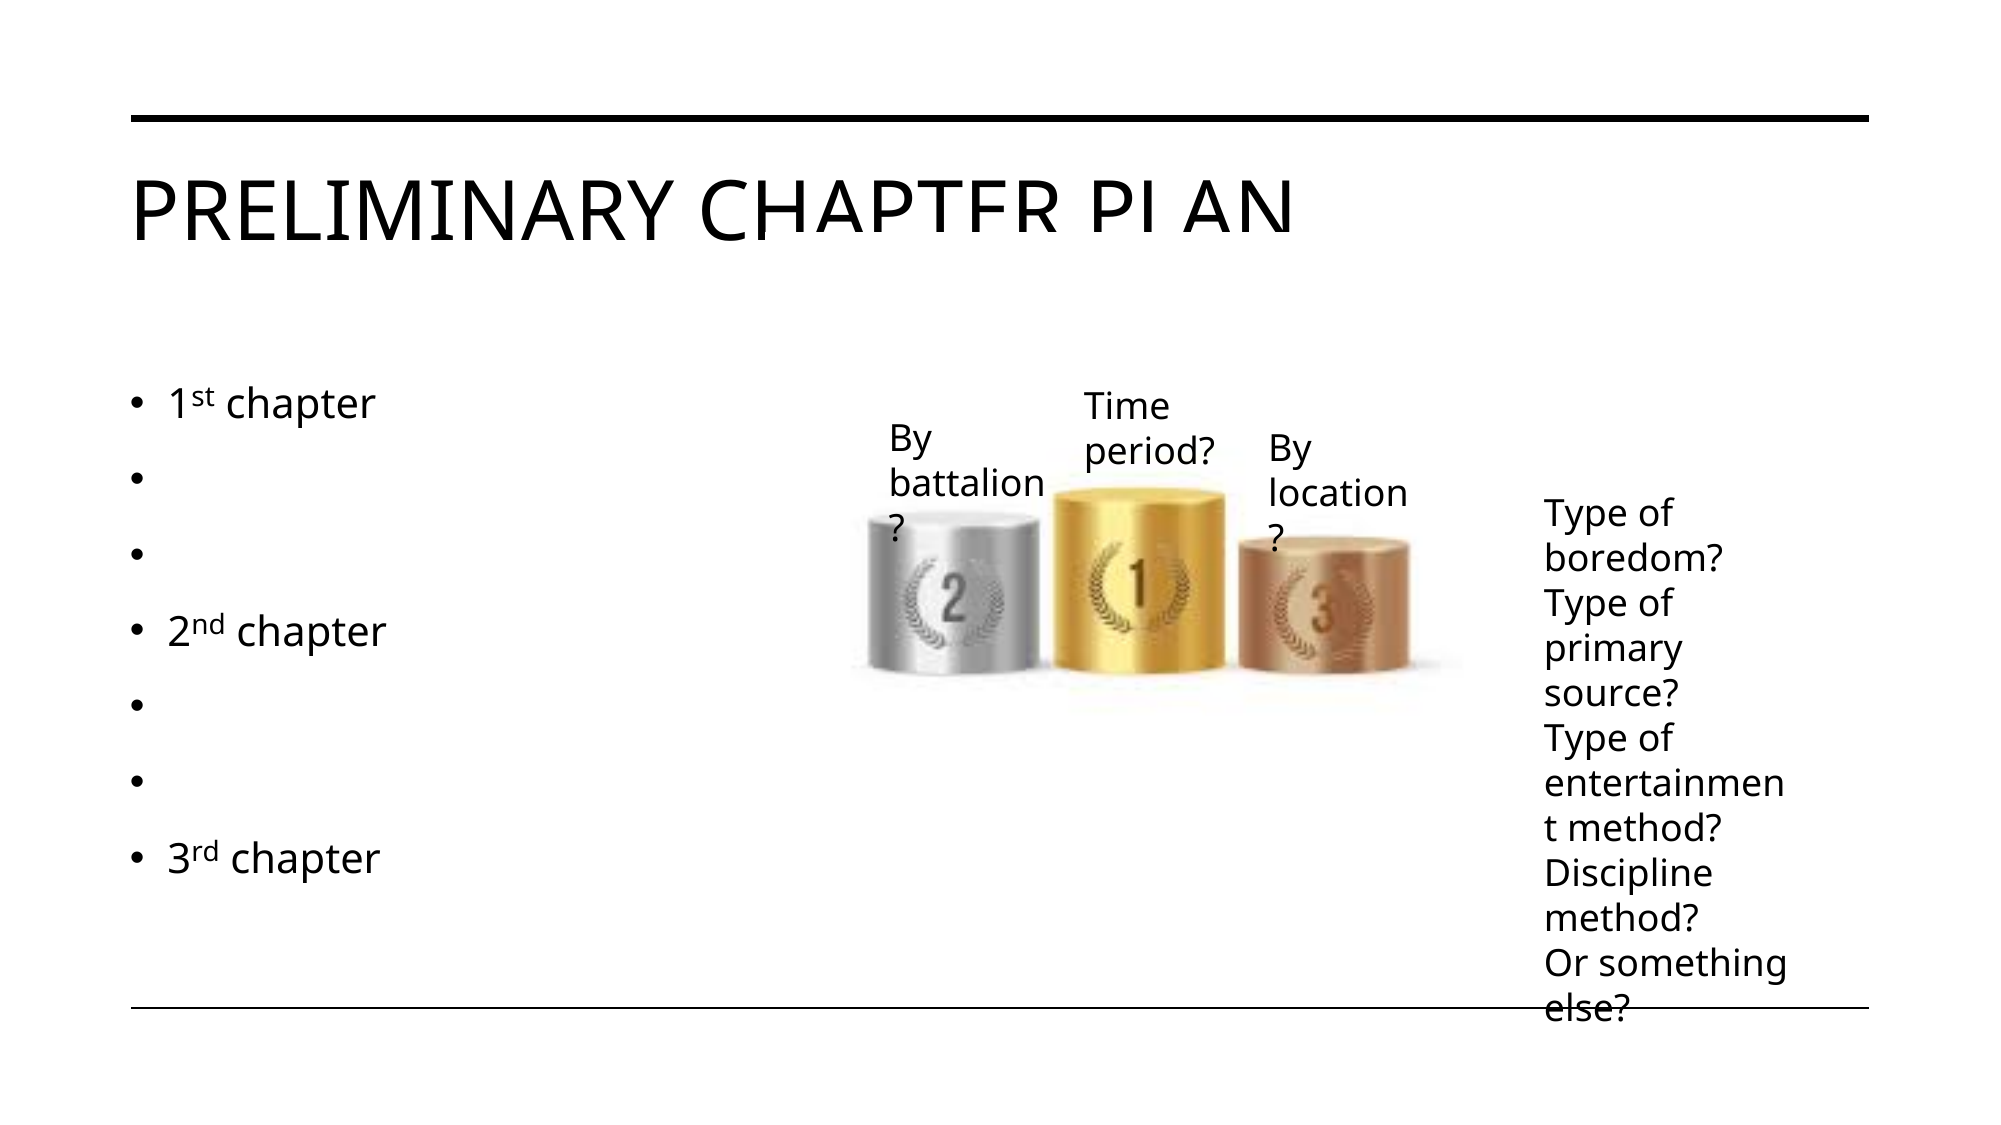

# Preliminary chapter plan
1st chapter
2nd chapter
3rd chapter
Time period?
By battalion?
By location?
Type of boredom?
Type of primary source?
Type of entertainment method?
Discipline method?
Or something else?